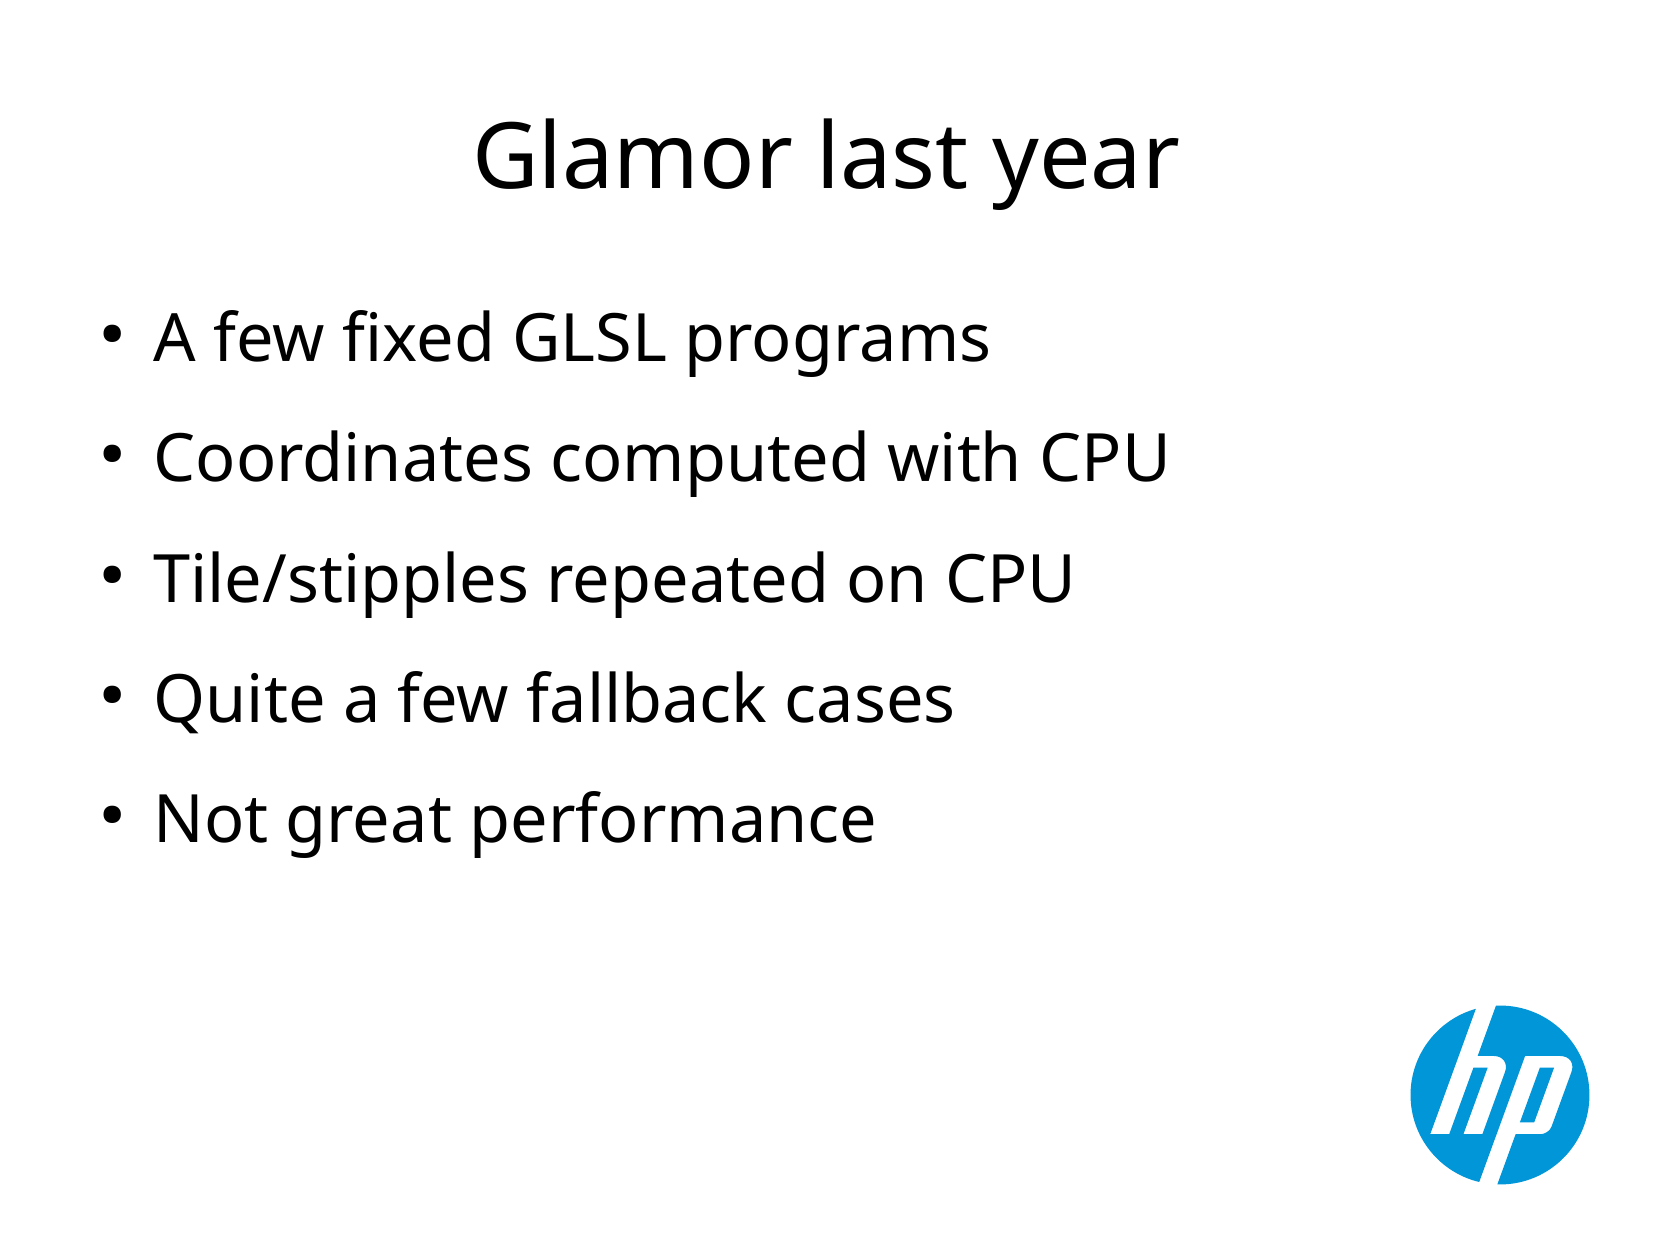

# Glamor last year
A few fixed GLSL programs
Coordinates computed with CPU
Tile/stipples repeated on CPU
Quite a few fallback cases
Not great performance